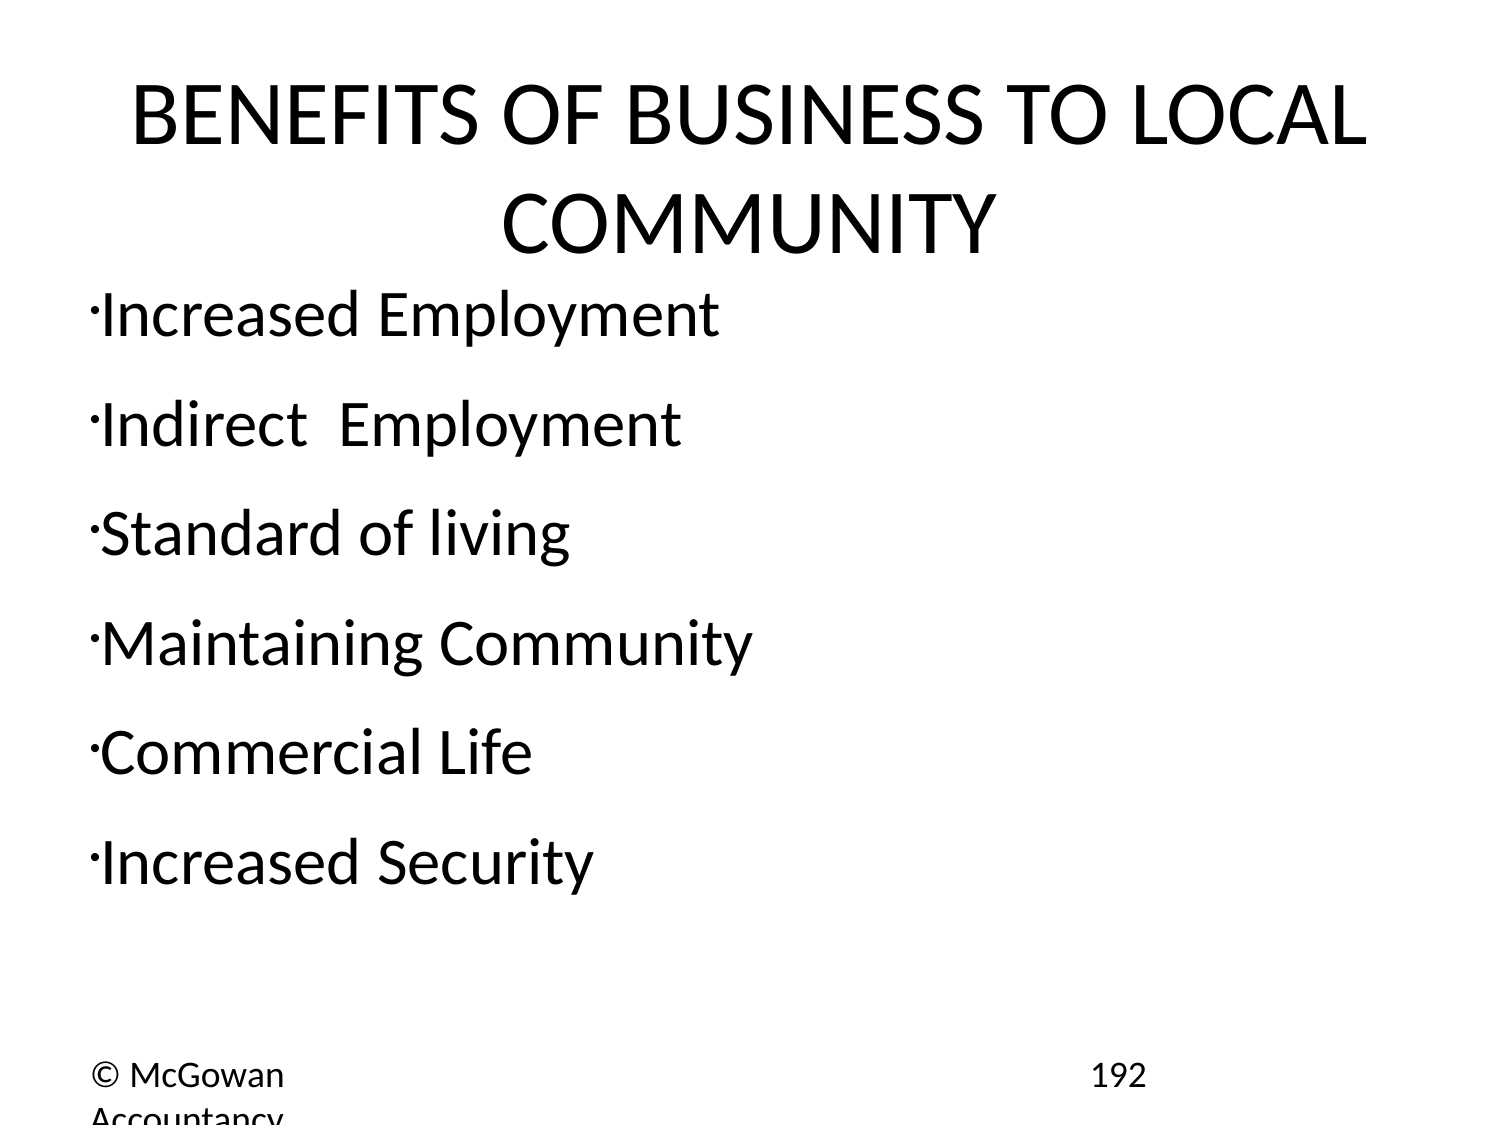

# BENEFITS OF BUSINESS TO LOCAL COMMUNITY
Increased Employment
Indirect Employment
Standard of living
Maintaining Community
Commercial Life
Increased Security
© McGowan Accountancy Services
192